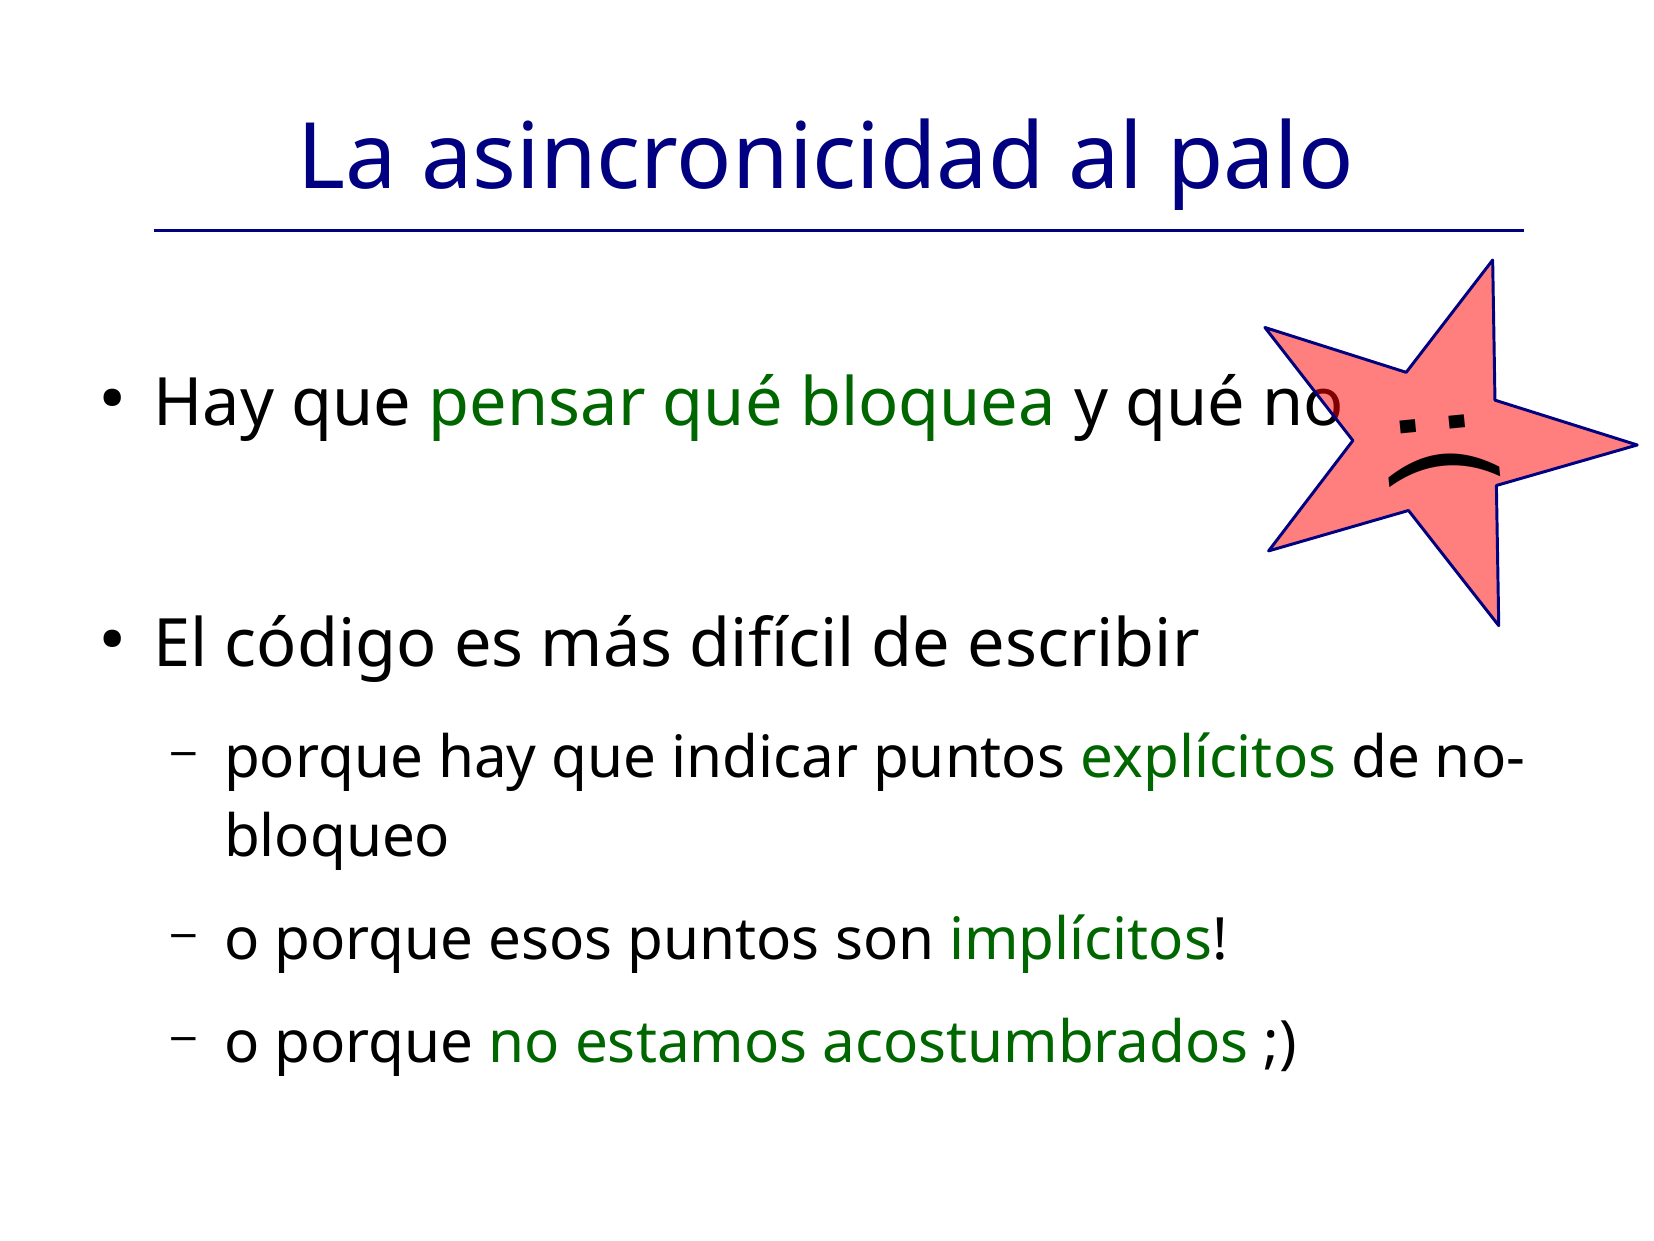

# La asincronicidad al palo
:(
Hay que pensar qué bloquea y qué no
El código es más difícil de escribir
porque hay que indicar puntos explícitos de no-bloqueo
o porque esos puntos son implícitos!
o porque no estamos acostumbrados ;)